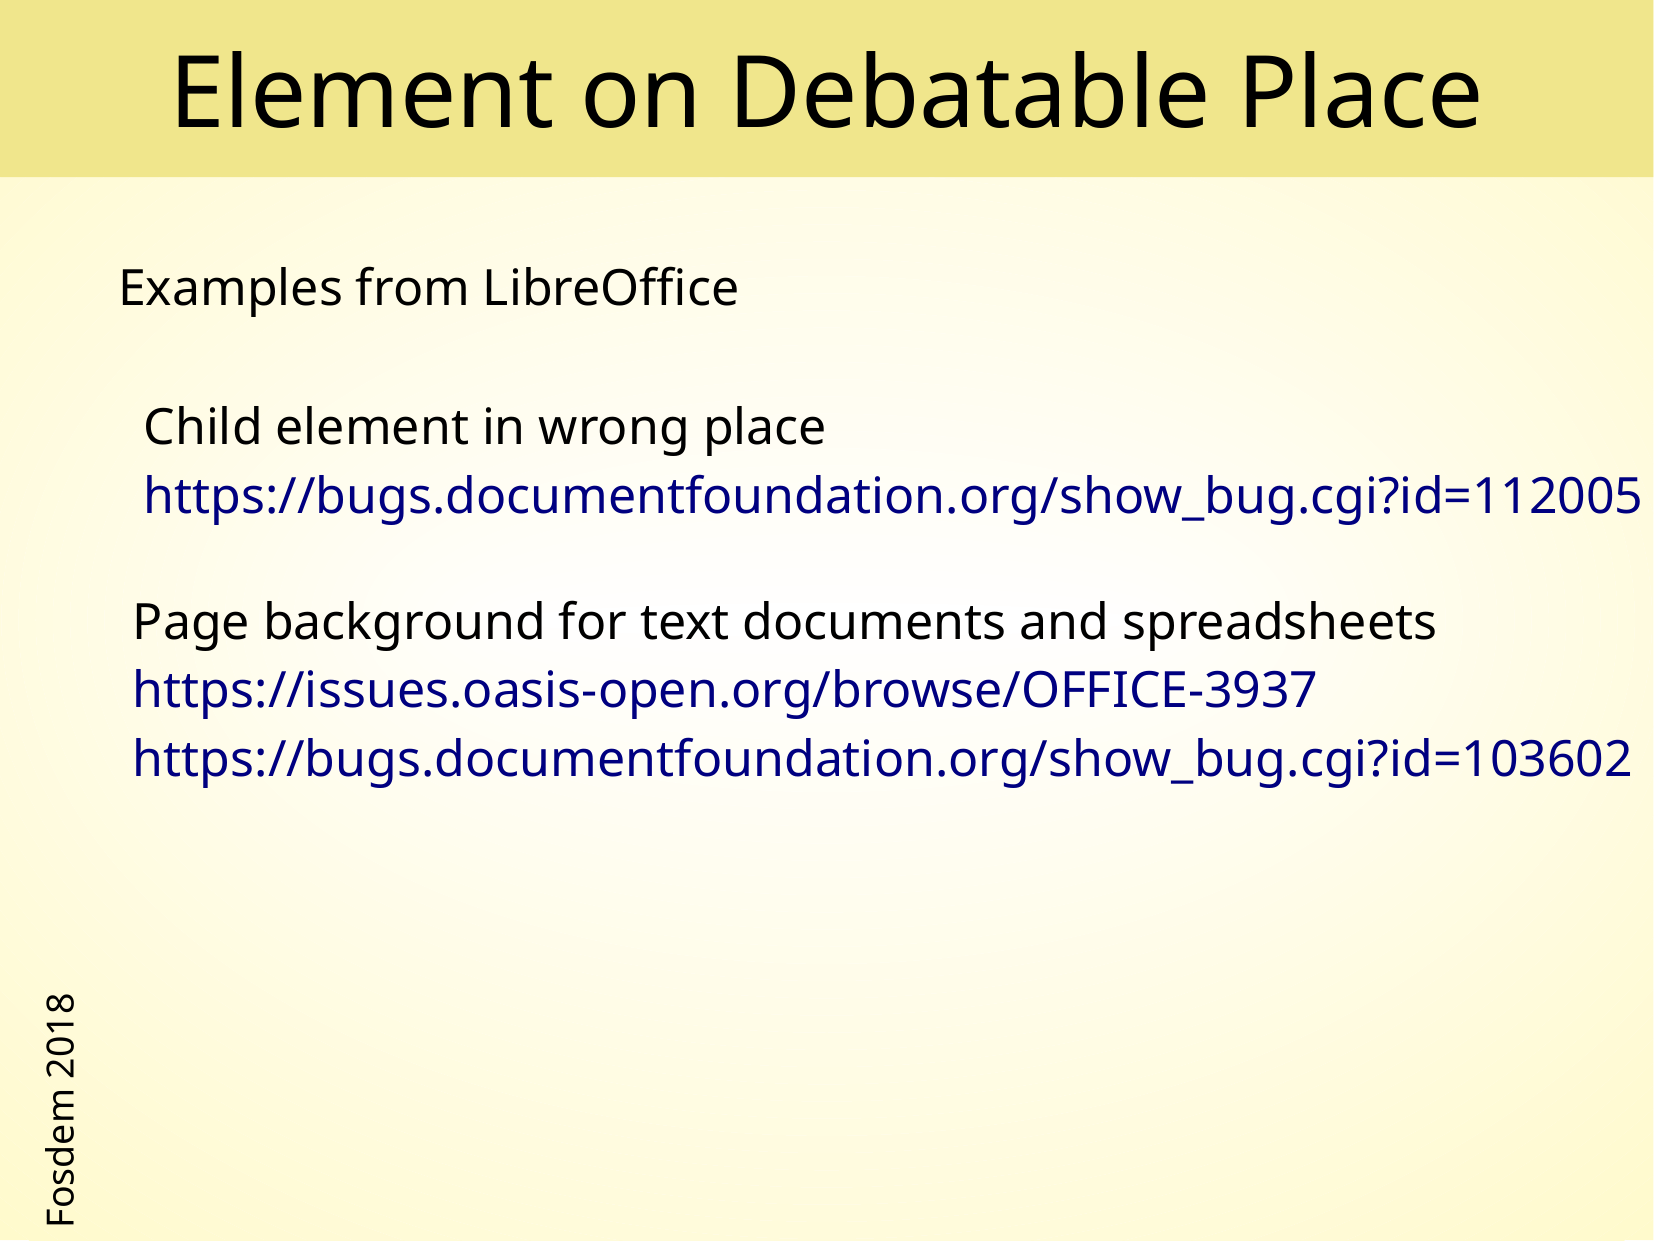

# Element on Debatable Place
Examples from LibreOffice
Child element in wrong place
https://bugs.documentfoundation.org/show_bug.cgi?id=112005
Page background for text documents and spreadsheets
https://issues.oasis-open.org/browse/OFFICE-3937
https://bugs.documentfoundation.org/show_bug.cgi?id=103602
Fosdem 2018